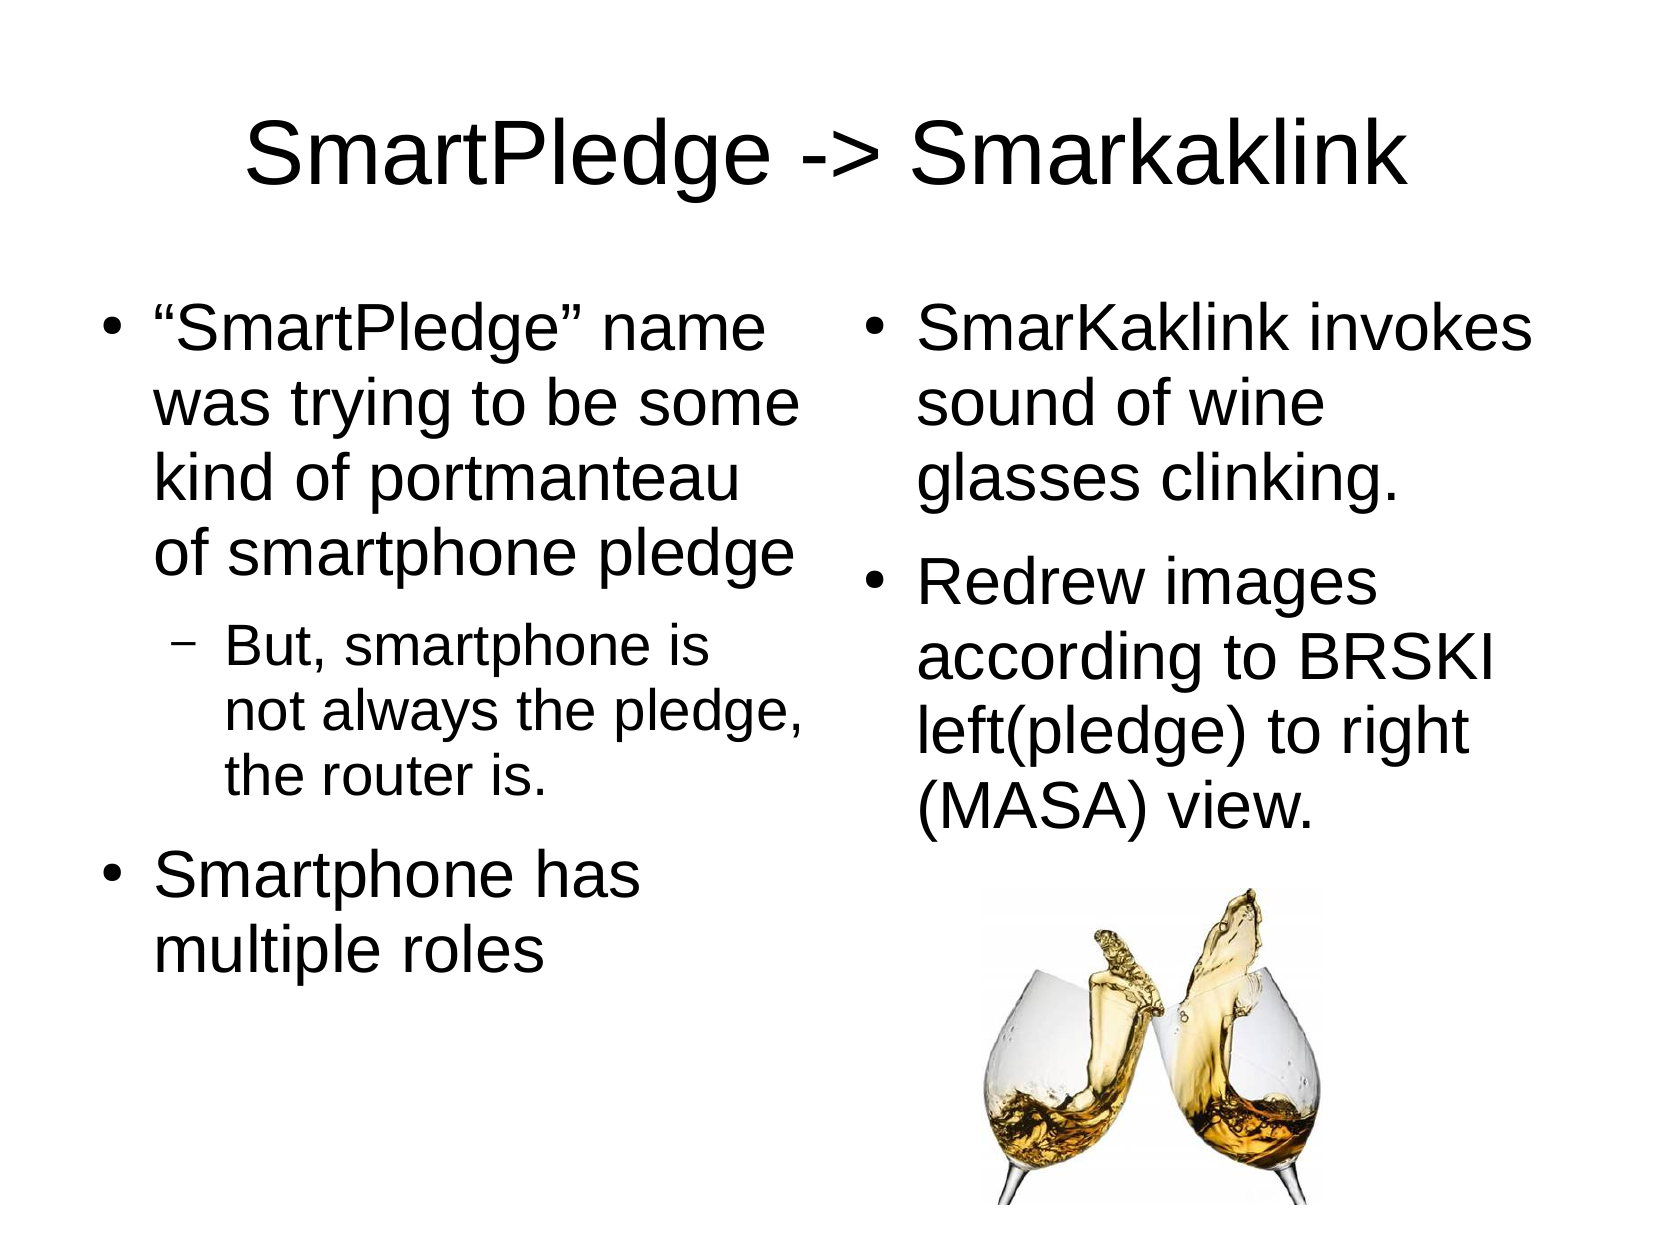

# SmartPledge -> Smarkaklink
“SmartPledge” name was trying to be some kind of portmanteau of smartphone pledge
But, smartphone is not always the pledge, the router is.
Smartphone has multiple roles
SmarKaklink invokes sound of wine glasses clinking.
Redrew images according to BRSKI left(pledge) to right (MASA) view.